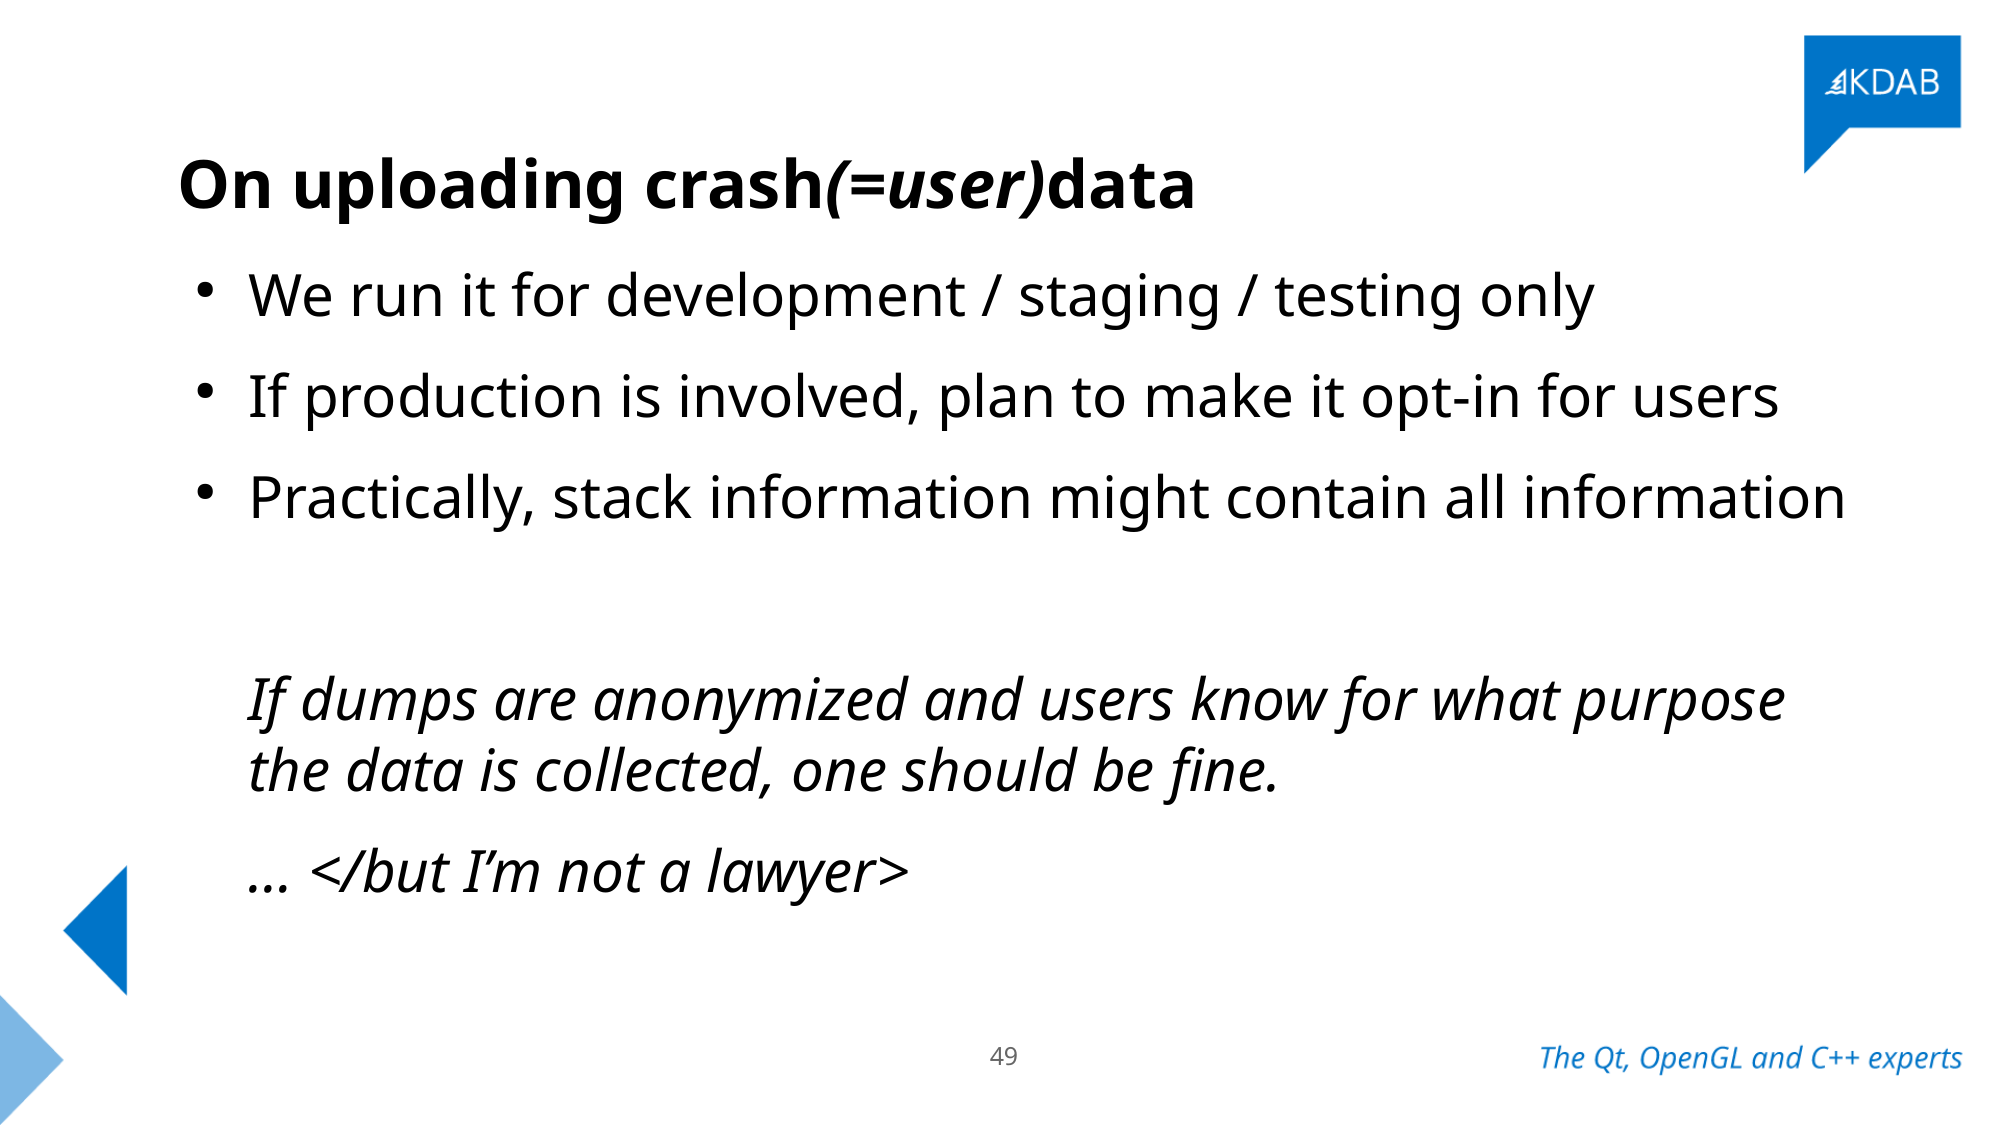

# On uploading crash(=user)data
We run it for development / staging / testing only
If production is involved, plan to make it opt-in for users
Practically, stack information might contain all information
If dumps are anonymized and users know for what purpose the data is collected, one should be fine.
… </but I’m not a lawyer>